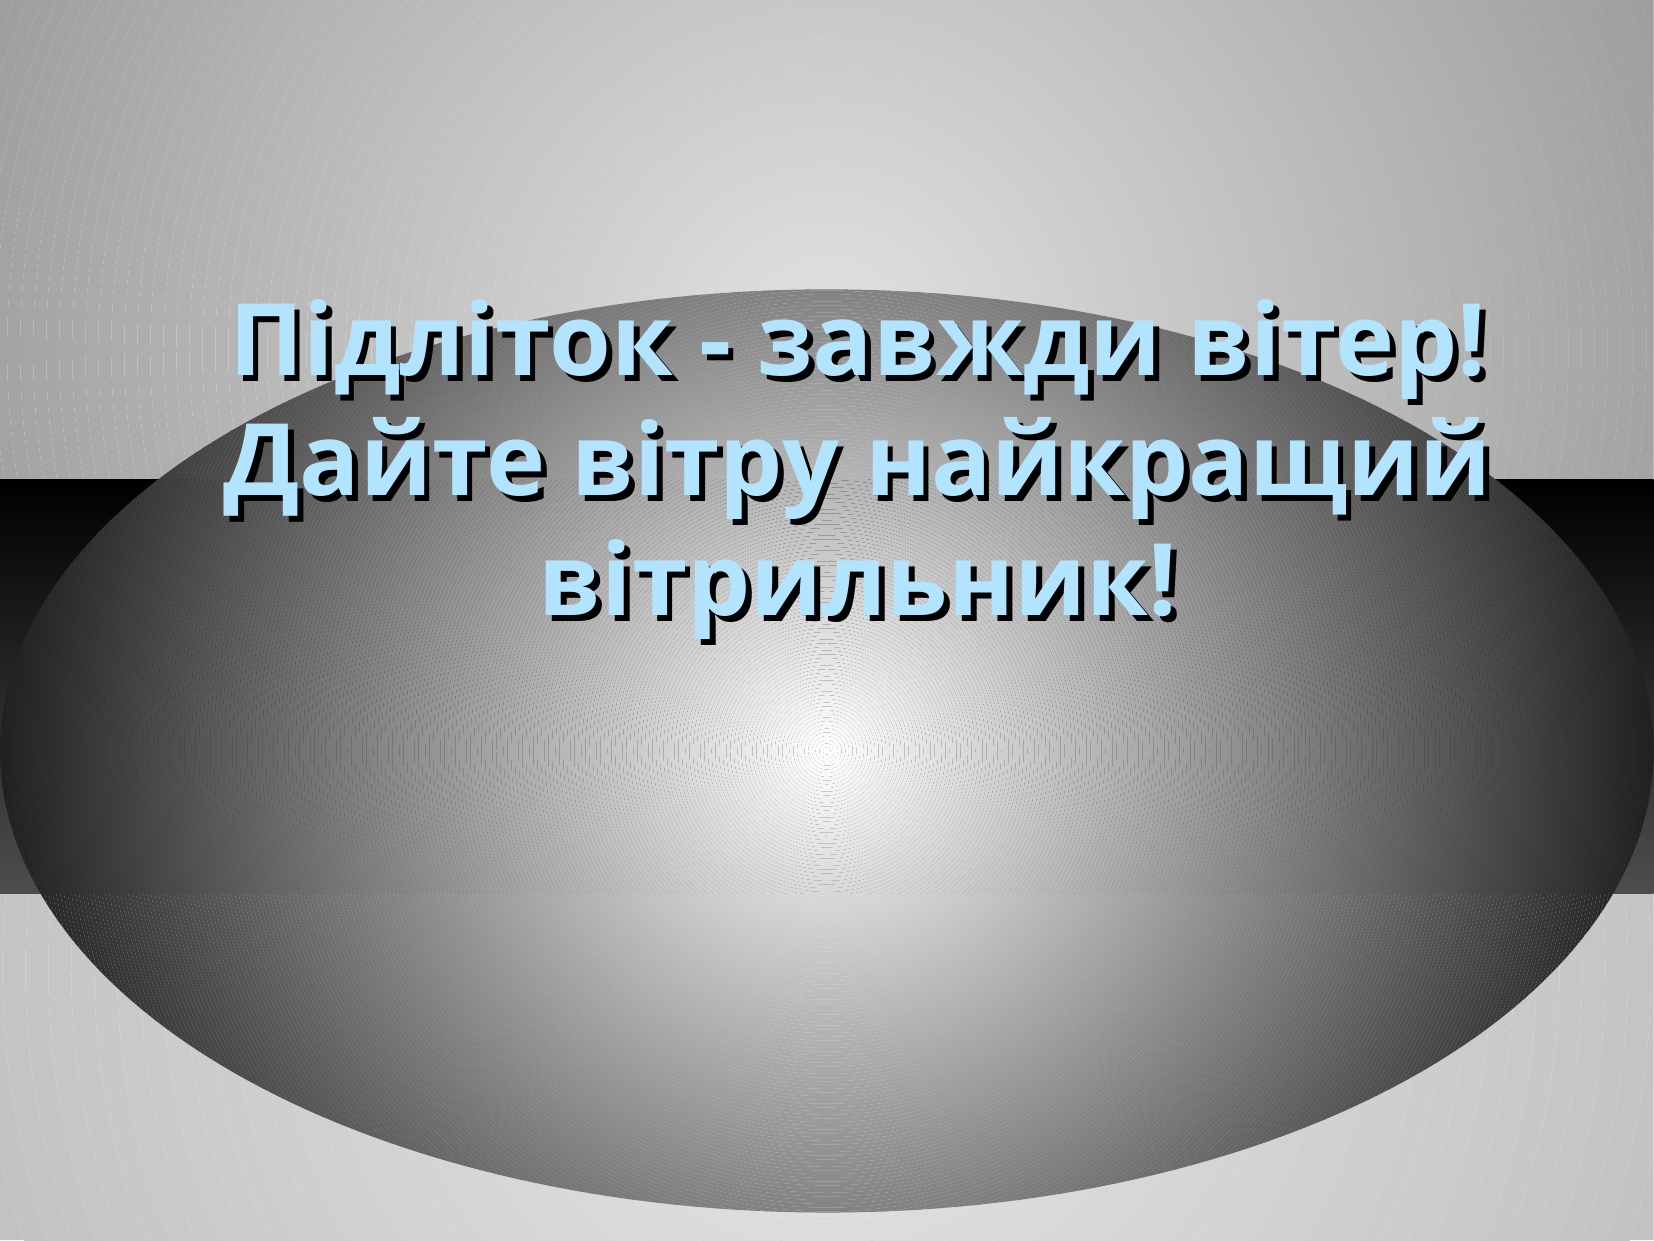

# Підліток - завжди вітер! Дайте вітру найкращий вітрильник!